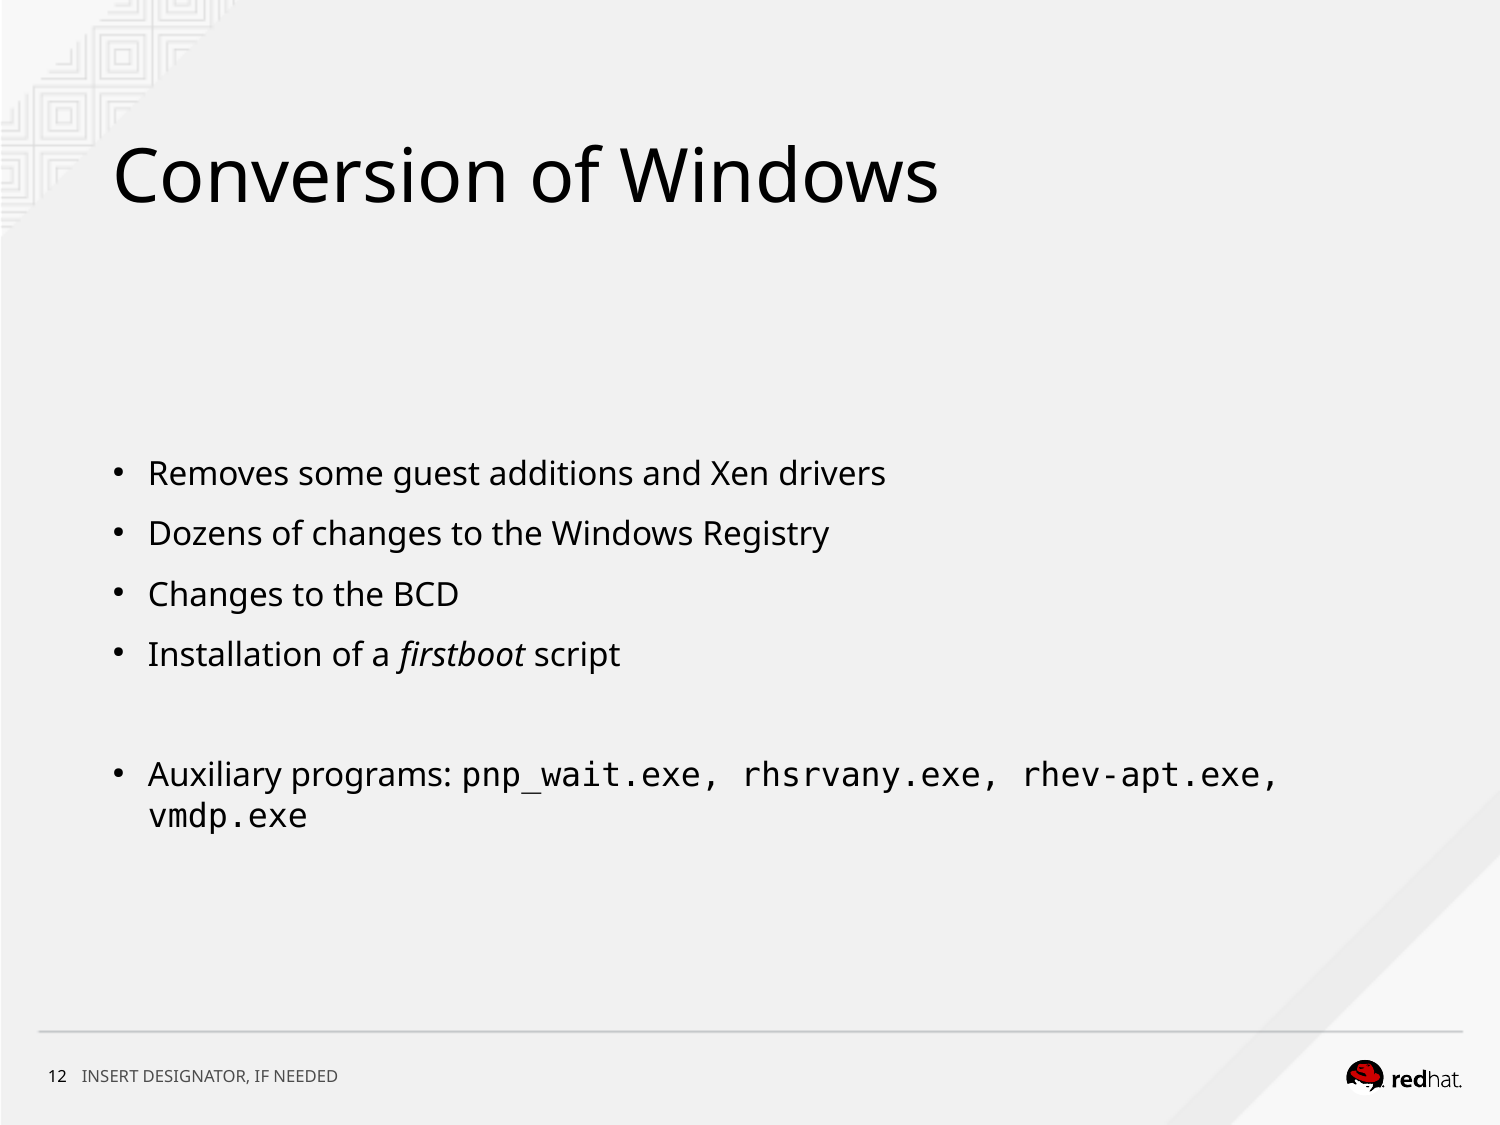

# Conversion of Windows
Removes some guest additions and Xen drivers
Dozens of changes to the Windows Registry
Changes to the BCD
Installation of a firstboot script
Auxiliary programs: pnp_wait.exe, rhsrvany.exe, rhev-apt.exe, vmdp.exe
12
INSERT DESIGNATOR, IF NEEDED